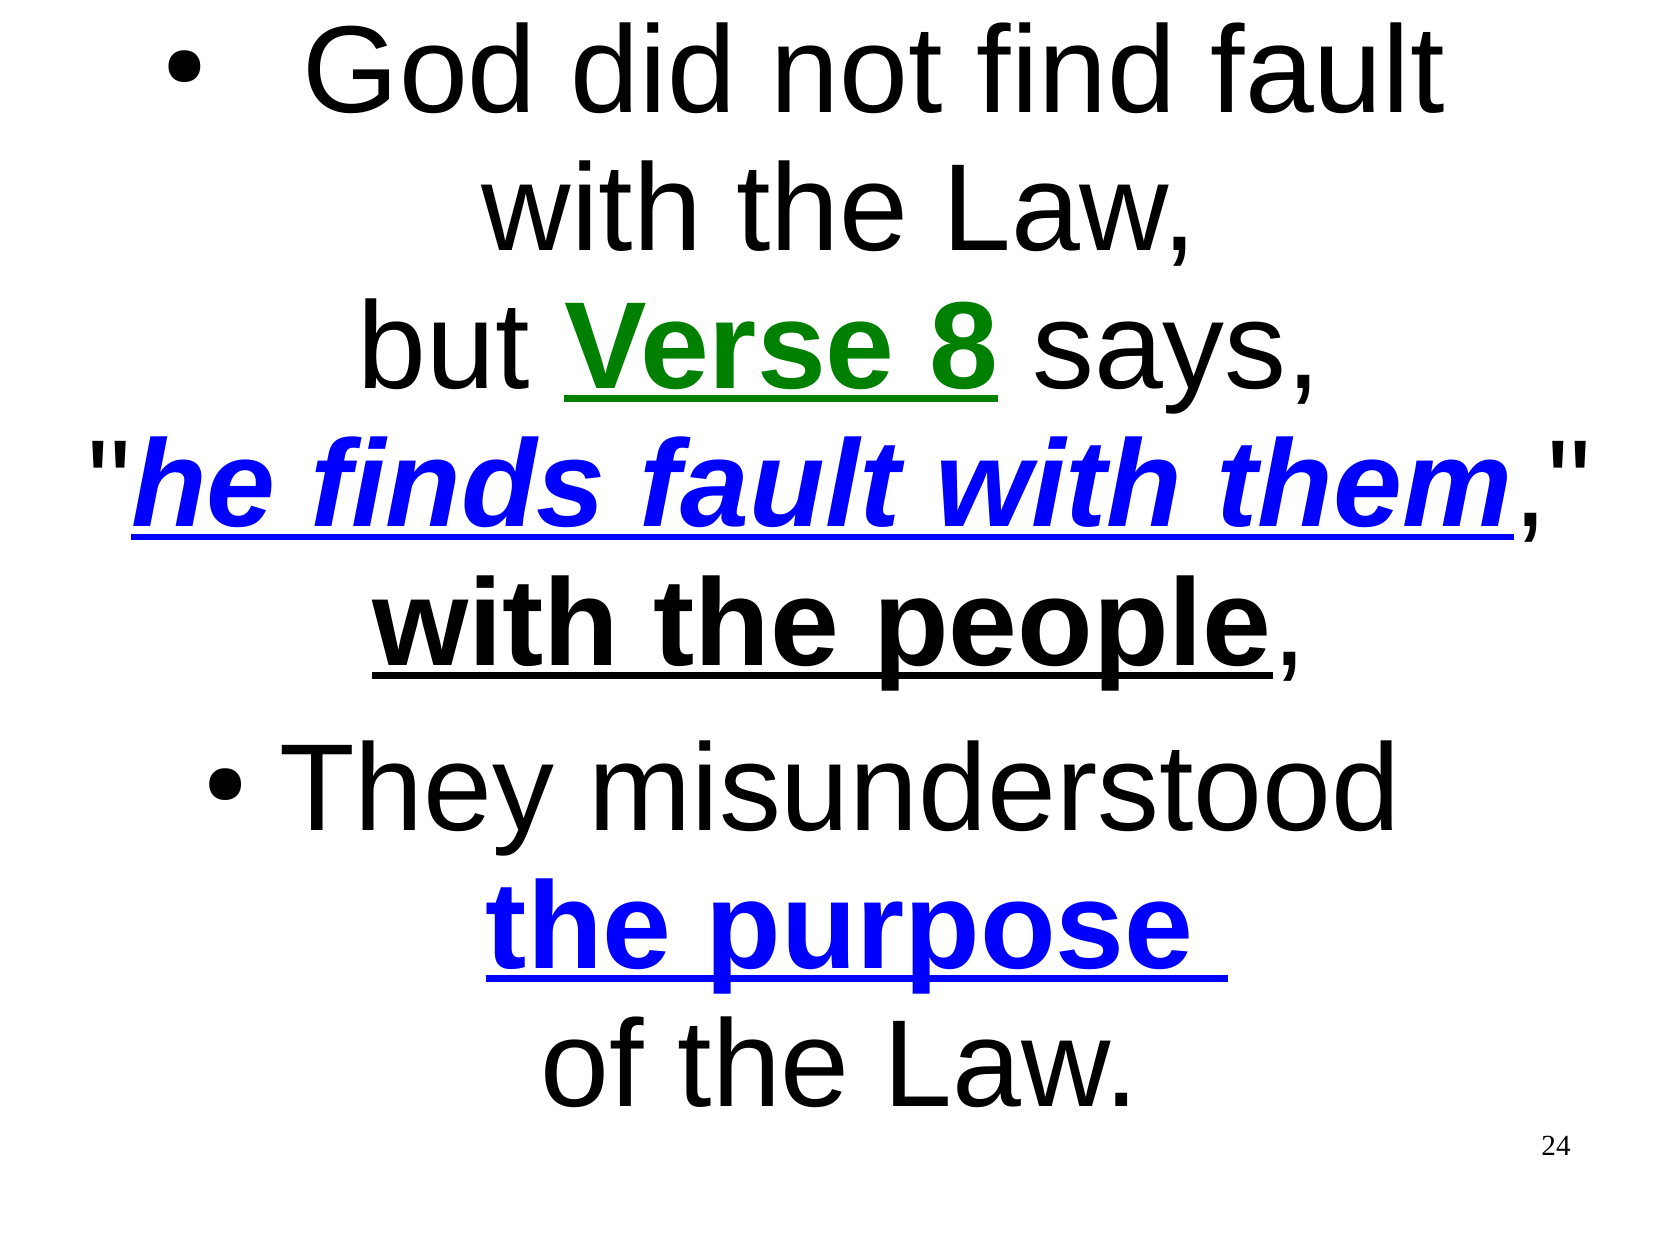

# God did not find fault with the Law, but Verse 8 says, "he finds fault with them," with the people,
They misunderstood
the purpose
of the Law.
24